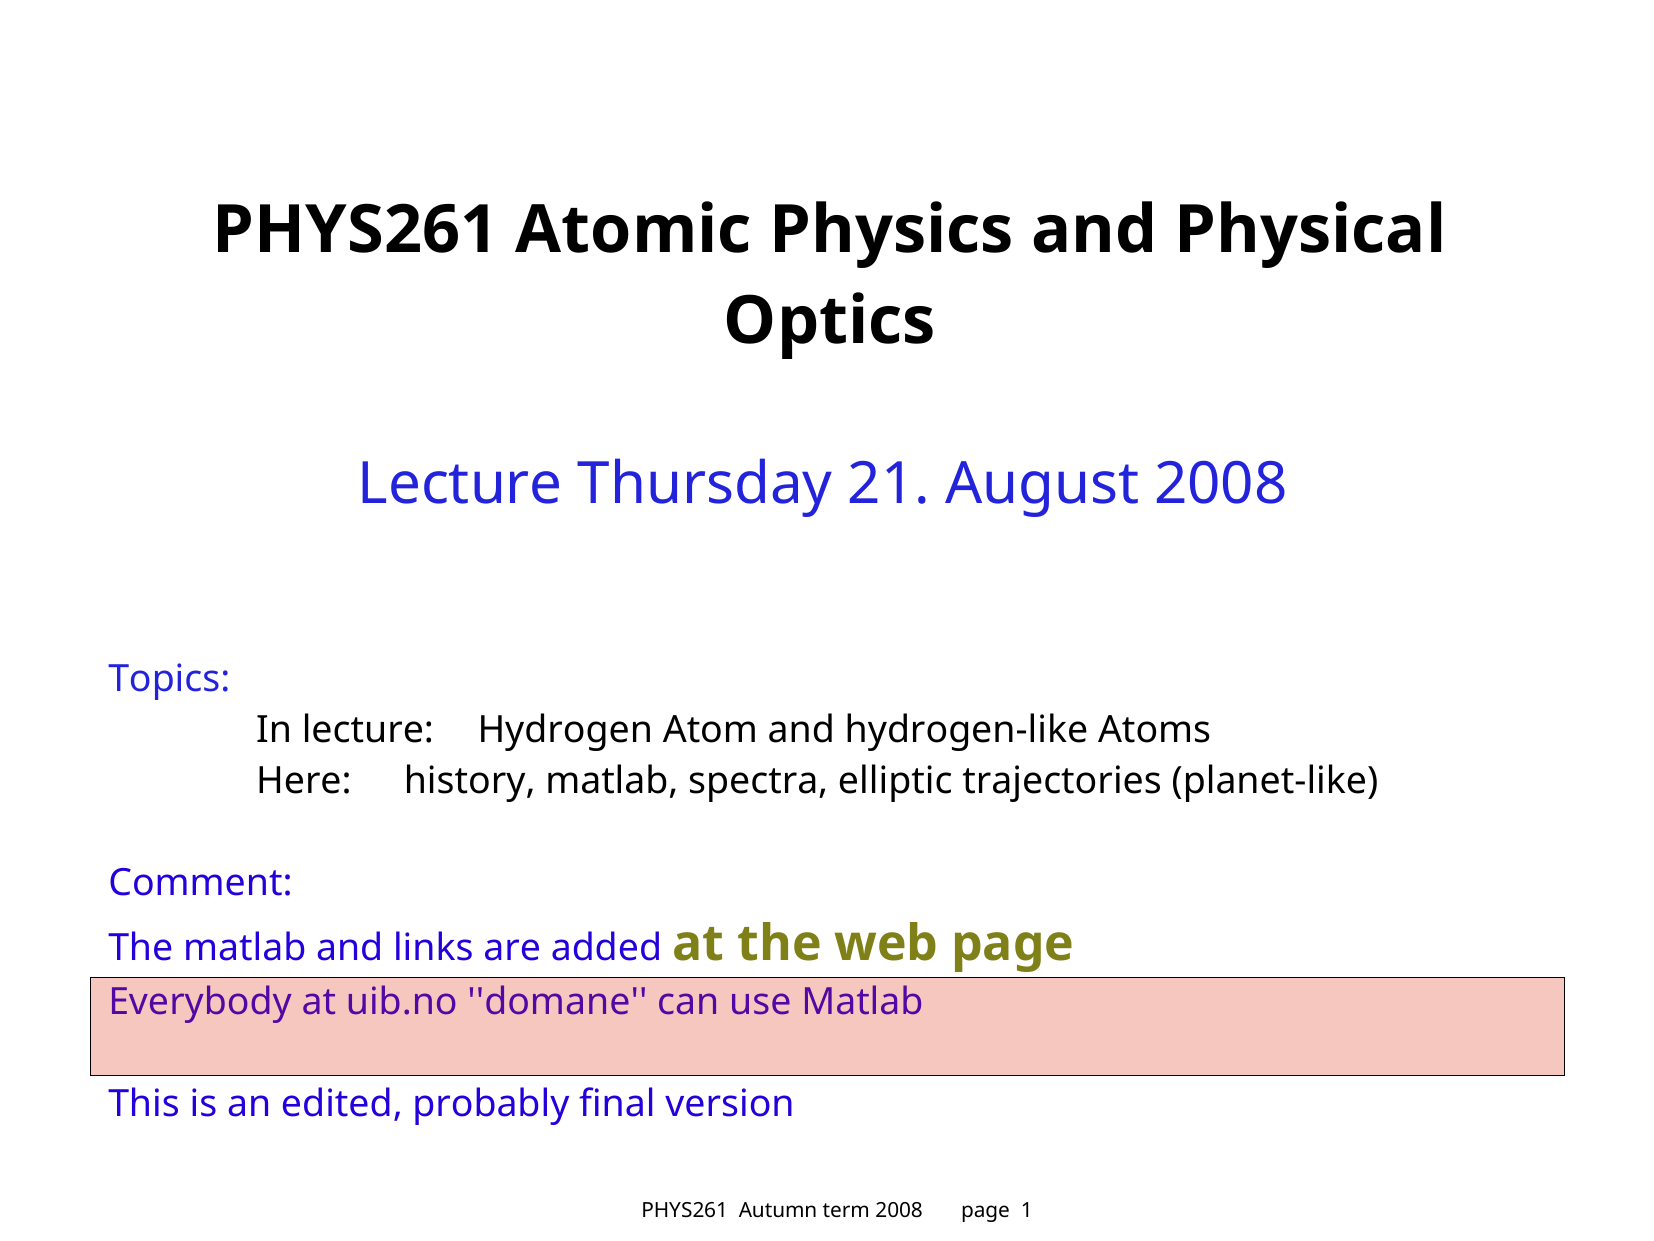

PHYS261 Atomic Physics and Physical Optics
Lecture Thursday 21. August 2008
Topics:
 		In lecture: 	Hydrogen Atom and hydrogen-like Atoms
		Here: 	history, matlab, spectra, elliptic trajectories (planet-like)
Comment:
The matlab and links are added at the web page
Everybody at uib.no ''domane'' can use Matlab
This is an edited, probably final version